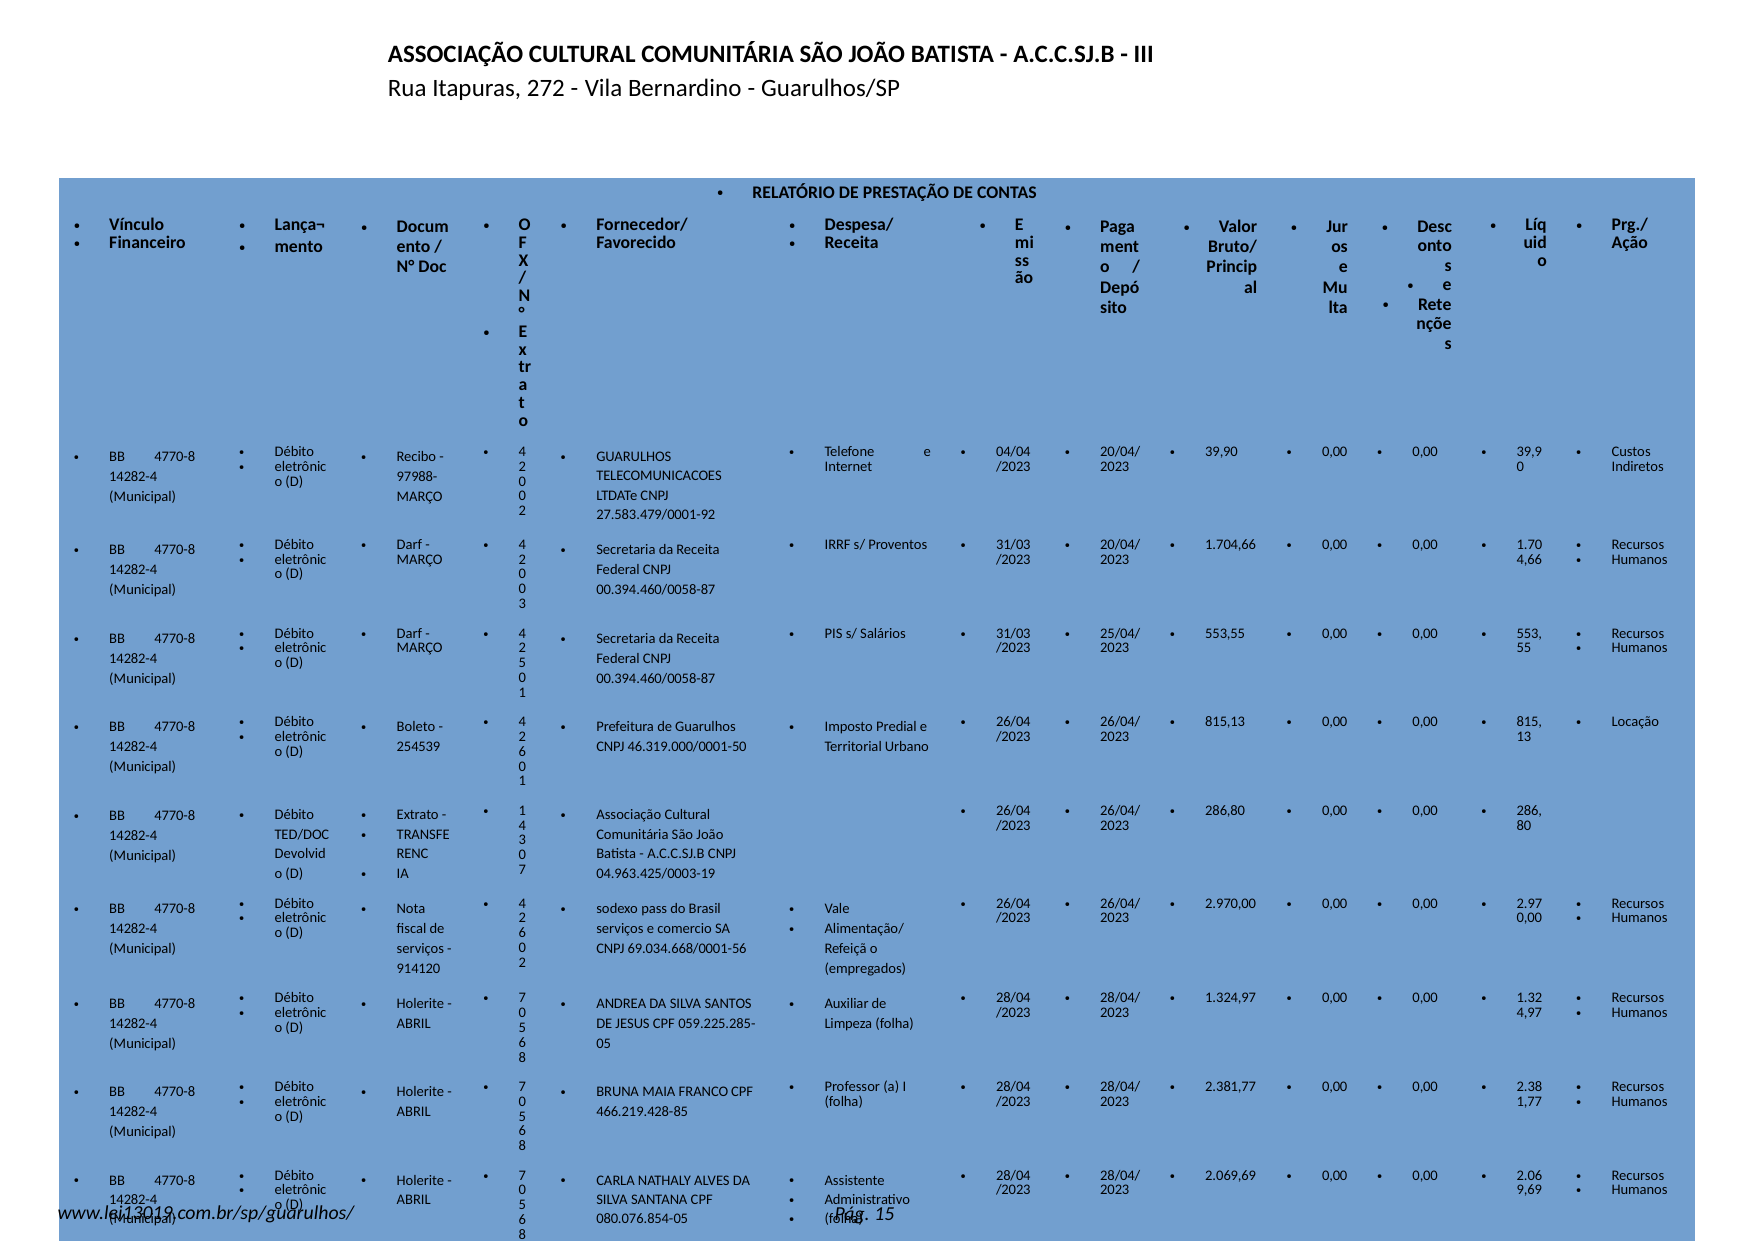

ASSOCIAÇÃO CULTURAL COMUNITÁRIA SÃO JOÃO BATISTA - A.C.C.SJ.B - III
Rua Itapuras, 272 - Vila Bernardino - Guarulhos/SP
| RELATÓRIO DE PRESTAÇÃO DE CONTAS | | | | | | | | | | | | |
| --- | --- | --- | --- | --- | --- | --- | --- | --- | --- | --- | --- | --- |
| Vínculo Financeiro | Lança¬ mento | Documento / N° Doc | OFX/N° Extrato | Fornecedor/ Favorecido | Despesa/ Receita | Emissão | Pagamento / Depósito | Valor Bruto/ Principal | Juros e Multa | Descontos e Retenções | Líquido | Prg./Ação |
| BB 4770-8 14282-4 (Municipal) | Débito eletrônico (D) | Recibo -97988-MARÇO | 42002 | GUARULHOS TELECOMUNICACOES LTDATe CNPJ 27.583.479/0001-92 | Telefone e Internet | 04/04/2023 | 20/04/2023 | 39,90 | 0,00 | 0,00 | 39,90 | Custos Indiretos |
| BB 4770-8 14282-4 (Municipal) | Débito eletrônico (D) | Darf - MARÇO | 42003 | Secretaria da Receita Federal CNPJ 00.394.460/0058-87 | IRRF s/ Proventos | 31/03/2023 | 20/04/2023 | 1.704,66 | 0,00 | 0,00 | 1.704,66 | Recursos Humanos |
| BB 4770-8 14282-4 (Municipal) | Débito eletrônico (D) | Darf - MARÇO | 42501 | Secretaria da Receita Federal CNPJ 00.394.460/0058-87 | PIS s/ Salários | 31/03/2023 | 25/04/2023 | 553,55 | 0,00 | 0,00 | 553,55 | Recursos Humanos |
| BB 4770-8 14282-4 (Municipal) | Débito eletrônico (D) | Boleto -254539 | 42601 | Prefeitura de Guarulhos CNPJ 46.319.000/0001-50 | Imposto Predial e Territorial Urbano | 26/04/2023 | 26/04/2023 | 815,13 | 0,00 | 0,00 | 815,13 | Locação |
| BB 4770-8 14282-4 (Municipal) | Débito TED/DOC Devolvido (D) | Extrato - TRANSFERENC IA | 14307 | Associação Cultural Comunitária São João Batista - A.C.C.SJ.B CNPJ 04.963.425/0003-19 | | 26/04/2023 | 26/04/2023 | 286,80 | 0,00 | 0,00 | 286,80 | |
| BB 4770-8 14282-4 (Municipal) | Débito eletrônico (D) | Nota fiscal de serviços -914120 | 42602 | sodexo pass do Brasil serviços e comercio SA CNPJ 69.034.668/0001-56 | Vale Alimentação/Refeiçã o (empregados) | 26/04/2023 | 26/04/2023 | 2.970,00 | 0,00 | 0,00 | 2.970,00 | Recursos Humanos |
| BB 4770-8 14282-4 (Municipal) | Débito eletrônico (D) | Holerite -ABRIL | 70568 | ANDREA DA SILVA SANTOS DE JESUS CPF 059.225.285-05 | Auxiliar de Limpeza (folha) | 28/04/2023 | 28/04/2023 | 1.324,97 | 0,00 | 0,00 | 1.324,97 | Recursos Humanos |
| BB 4770-8 14282-4 (Municipal) | Débito eletrônico (D) | Holerite -ABRIL | 70568 | BRUNA MAIA FRANCO CPF 466.219.428-85 | Professor (a) I (folha) | 28/04/2023 | 28/04/2023 | 2.381,77 | 0,00 | 0,00 | 2.381,77 | Recursos Humanos |
| BB 4770-8 14282-4 (Municipal) | Débito eletrônico (D) | Holerite -ABRIL | 70568 | CARLA NATHALY ALVES DA SILVA SANTANA CPF 080.076.854-05 | Assistente Administrativo (folha) | 28/04/2023 | 28/04/2023 | 2.069,69 | 0,00 | 0,00 | 2.069,69 | Recursos Humanos |
| BB 4770-8 14282-4 (Municipal) | Débito eletrônico (D) | Holerite -ABRIL | 70568 | EDNA MOIZINHO DA SILVA CPF 350.013.758-00 | Professor (a) I (folha) | 28/04/2023 | 28/04/2023 | 2.381,77 | 0,00 | 0,00 | 2.381,77 | Recursos Humanos |
| BB 4770-8 14282-4 (Municipal) | Débito eletrônico (D) | Holerite -ABRIL | 70568 | FABIANA LEROS ROCHA CPF 328.609.458-73 | Professor (a) I (folha) | 28/04/2023 | 28/04/2023 | 2.336,77 | 0,00 | 0,00 | 2.336,77 | Recursos Humanos |
| BB 4770-8 14282-4 (Municipal) | Débito eletrônico (D) | Holerite -ABRIL | 70568 | FABIANA QUIRINO DA SILVA CPF 377.792.128-90 | Diretor (a) (folha) | 28/04/2023 | 28/04/2023 | 5.759,82 | 0,00 | 0,00 | 5.759,82 | Recursos Humanos |
| BB 4770-8 14282-4 (Municipal) | Débito eletrônico (D) | Holerite -ABRIL | 70568 | FABIANE SOUZA ASSIS DOS SANTOS CPF 423.559.788-40 | Professor (a) I (folha) | 28/04/2023 | 28/04/2023 | 119,59 | 0,00 | 0,00 | 119,59 | Recursos Humanos |
| BB 4770-8 14282-4 (Municipal) | Débito eletrônico (D) | Holerite -ABRIL | 70568 | JAQUELINE SOARES MAGALHÃES CPF 335.896.028-56 | Auxiliar de Cozinha (folha) | 28/04/2023 | 28/04/2023 | 1.547,13 | 0,00 | 0,00 | 1.547,13 | Recursos Humanos |
www.lei13019.com.br/sp/guarulhos/
Pág. 15